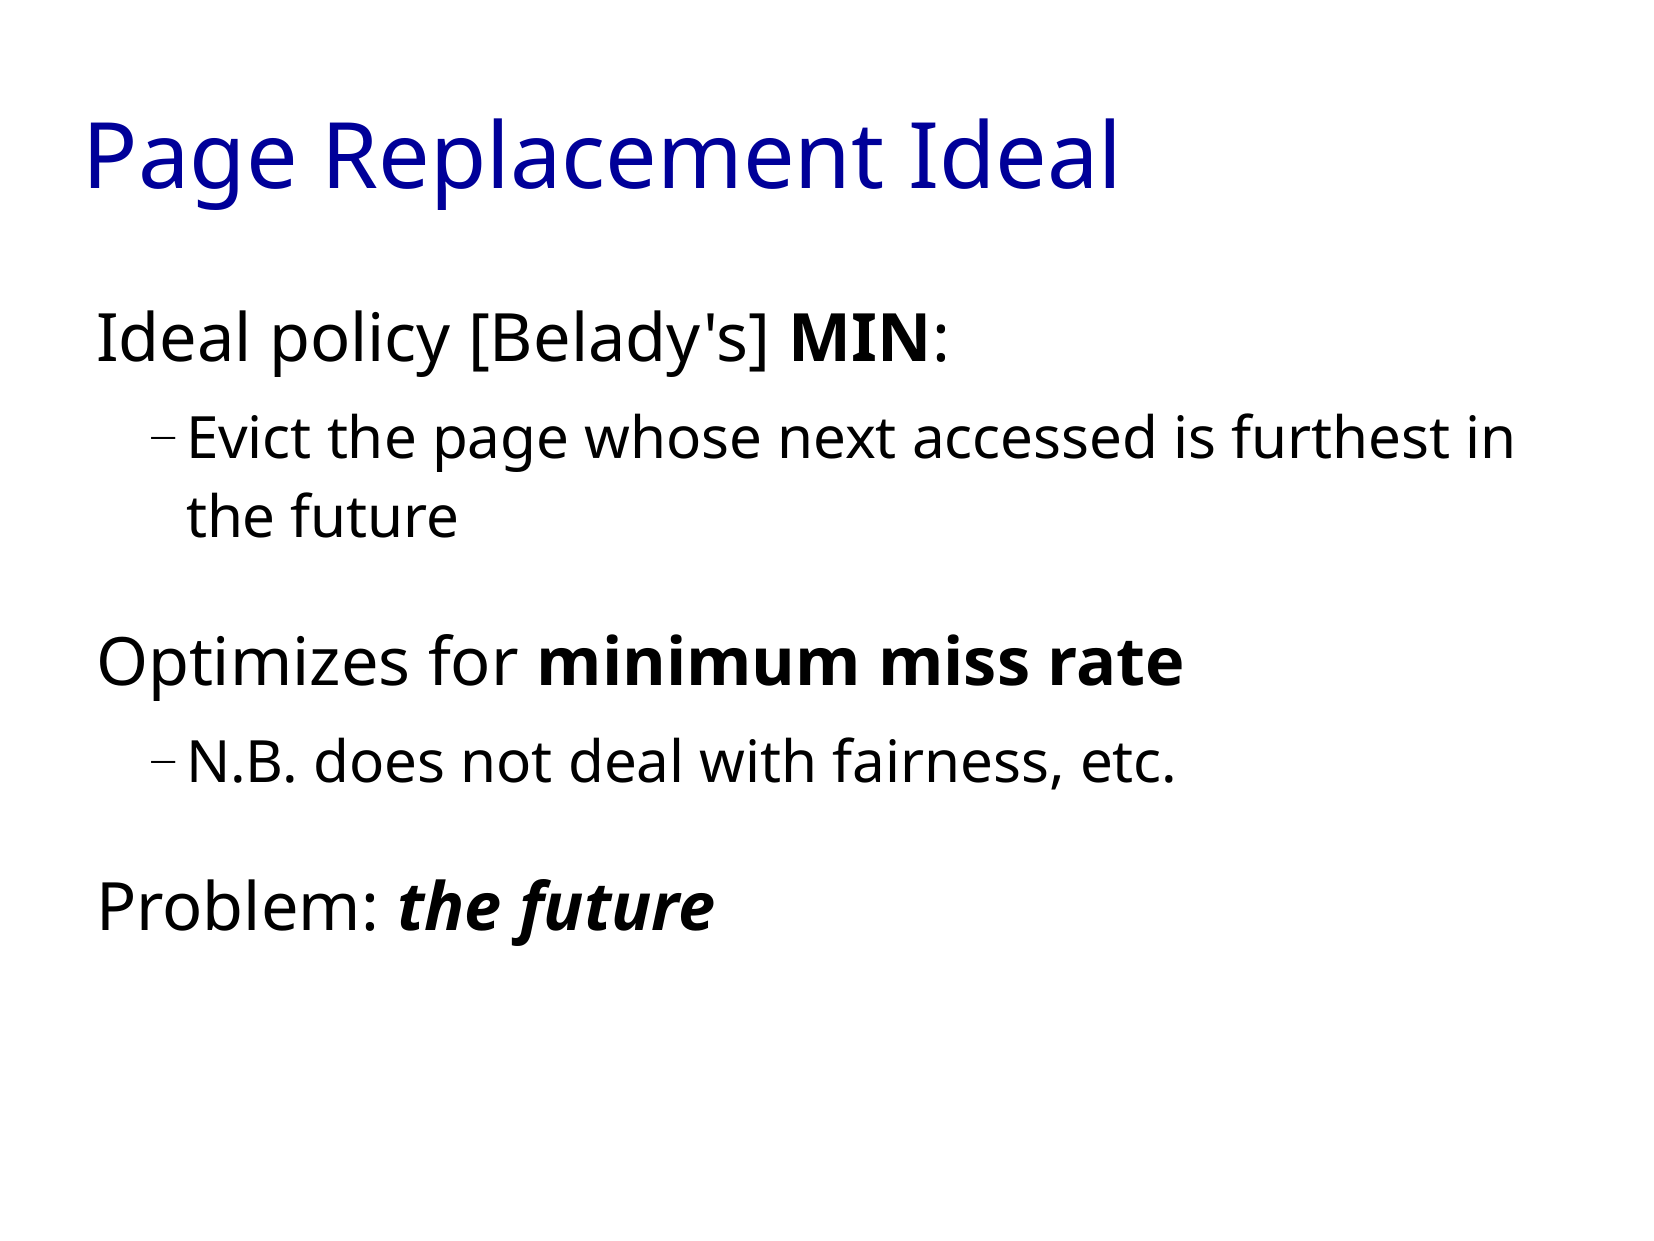

# Page Replacement Ideal
Ideal policy [Belady's] MIN:
Evict the page whose next accessed is furthest in the future
Optimizes for minimum miss rate
N.B. does not deal with fairness, etc.
Problem: the future